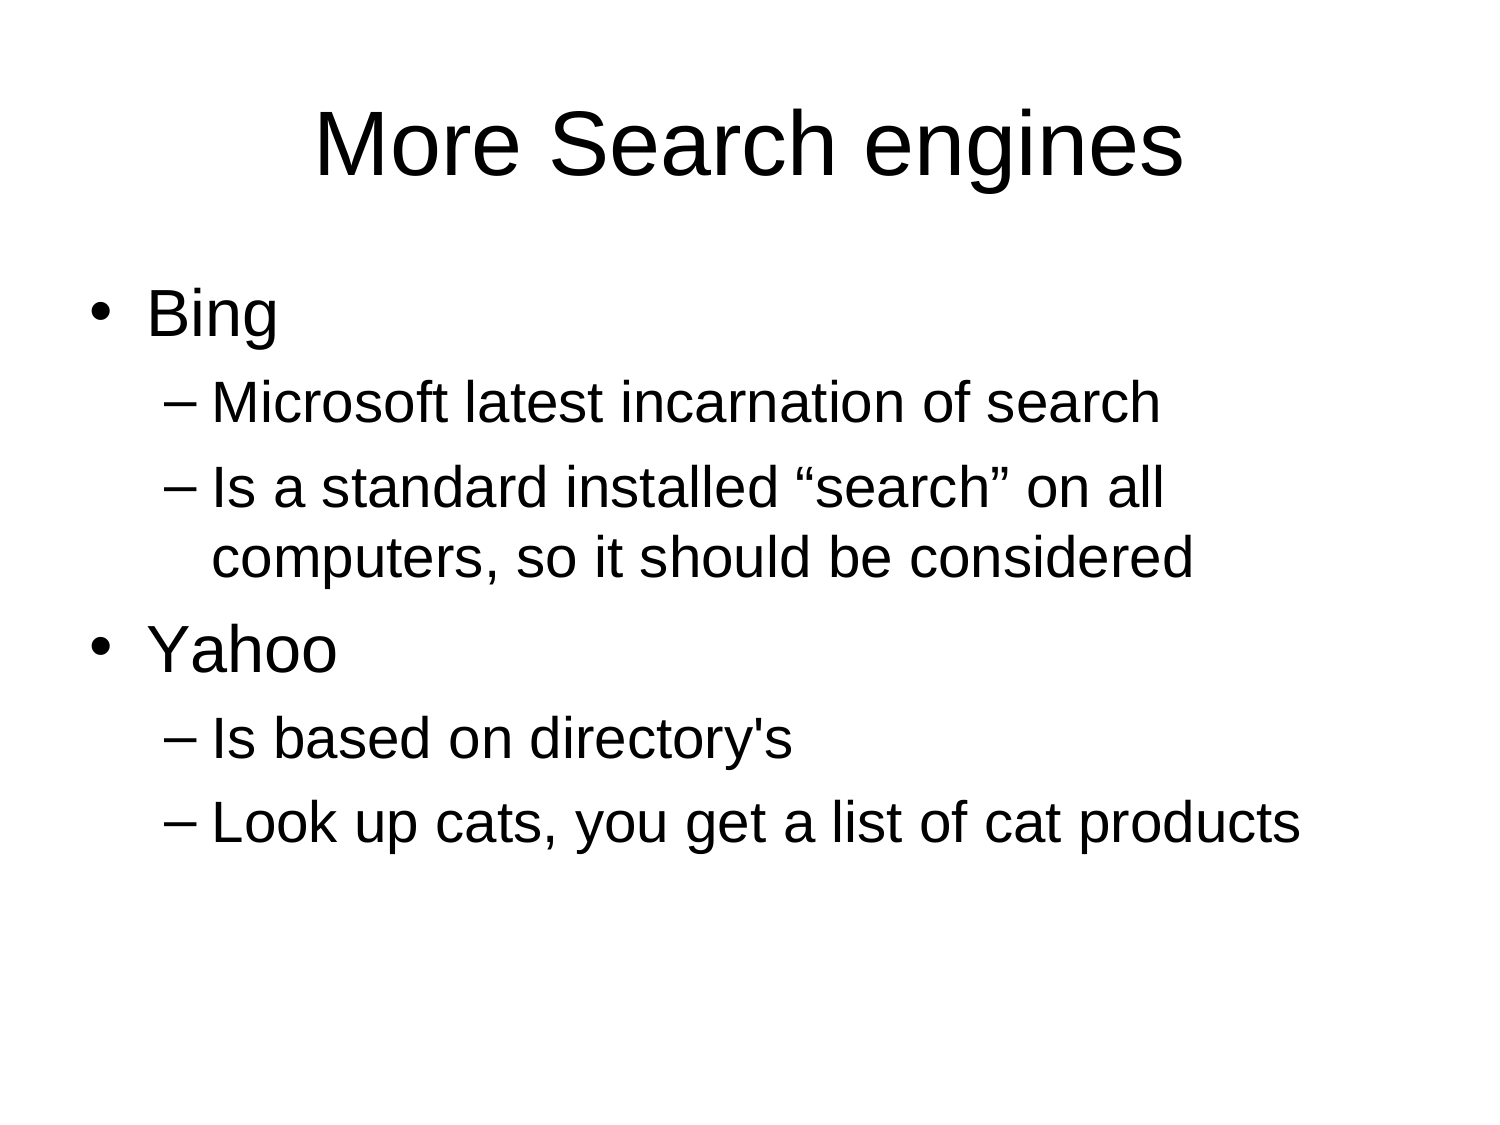

# More Search engines
Bing
Microsoft latest incarnation of search
Is a standard installed “search” on all computers, so it should be considered
Yahoo
Is based on directory's
Look up cats, you get a list of cat products